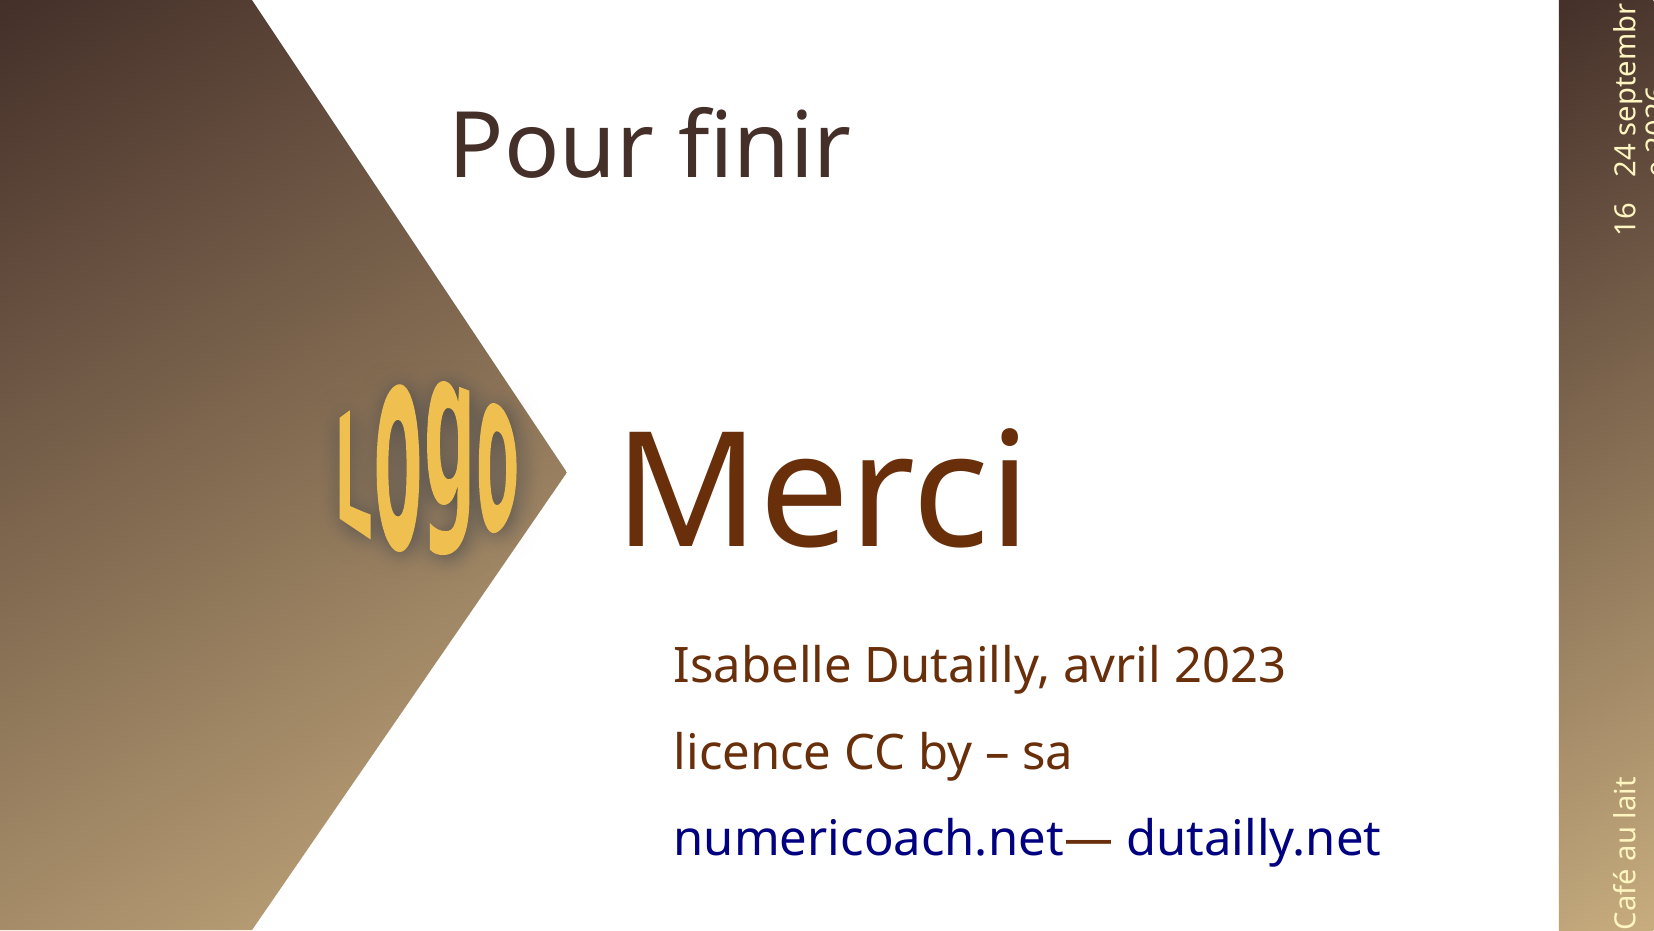

# Pour finir
16
Merci
Café au lait
Isabelle Dutailly, avril 2023
licence CC by – sa
numericoach.net— dutailly.net